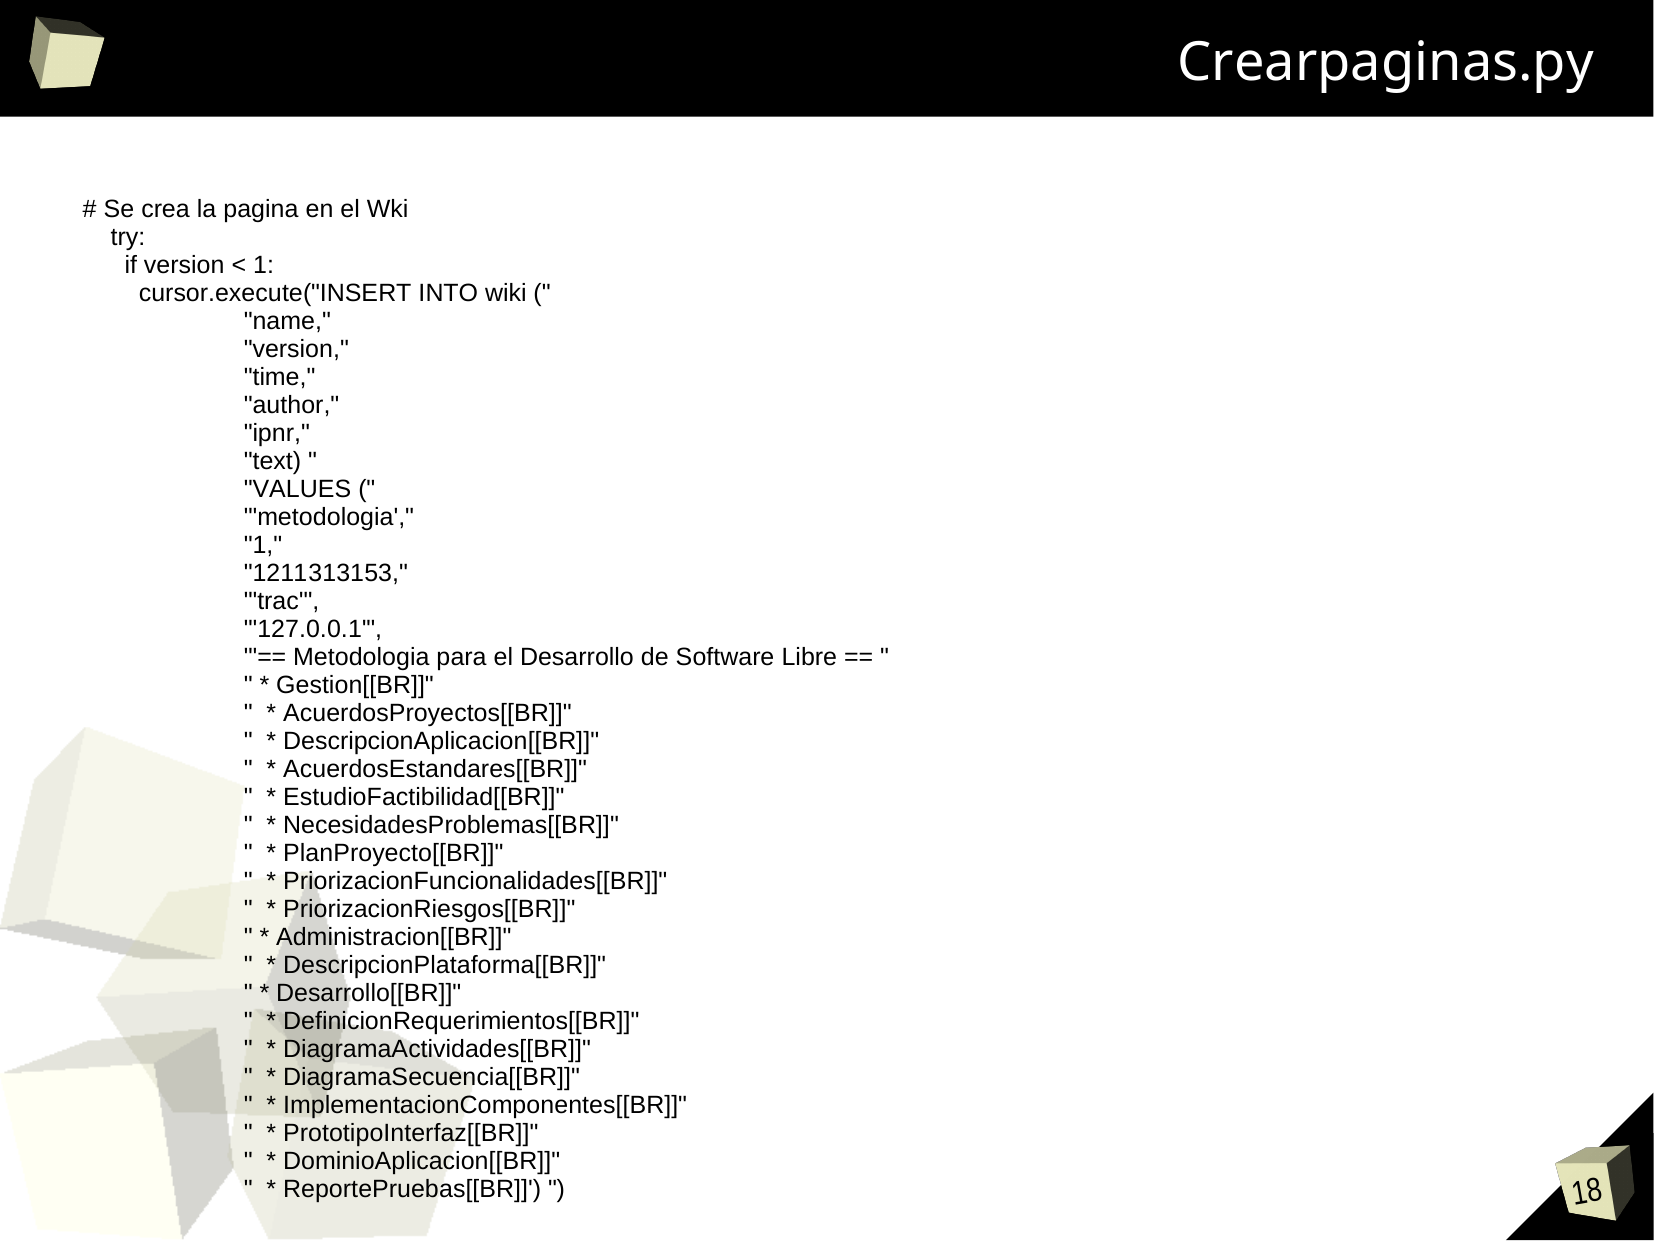

# Crearpaginas.py
# Se crea la pagina en el Wki
 try:
 if version < 1:
 cursor.execute("INSERT INTO wiki ("
 "name,"
 "version,"
 "time,"
 "author,"
 "ipnr,"
 "text) "
 "VALUES ("
 "'metodologia',"
 "1,"
 "1211313153,"
 "'trac'",
 "'127.0.0.1'",
 "'== Metodologia para el Desarrollo de Software Libre == "
 " * Gestion[[BR]]"
 " * AcuerdosProyectos[[BR]]"
 " * DescripcionAplicacion[[BR]]"
 " * AcuerdosEstandares[[BR]]"
 " * EstudioFactibilidad[[BR]]"
 " * NecesidadesProblemas[[BR]]"
 " * PlanProyecto[[BR]]"
 " * PriorizacionFuncionalidades[[BR]]"
 " * PriorizacionRiesgos[[BR]]"
 " * Administracion[[BR]]"
 " * DescripcionPlataforma[[BR]]"
 " * Desarrollo[[BR]]"
 " * DefinicionRequerimientos[[BR]]"
 " * DiagramaActividades[[BR]]"
 " * DiagramaSecuencia[[BR]]"
 " * ImplementacionComponentes[[BR]]"
 " * PrototipoInterfaz[[BR]]"
 " * DominioAplicacion[[BR]]"
 " * ReportePruebas[[BR]]') ")